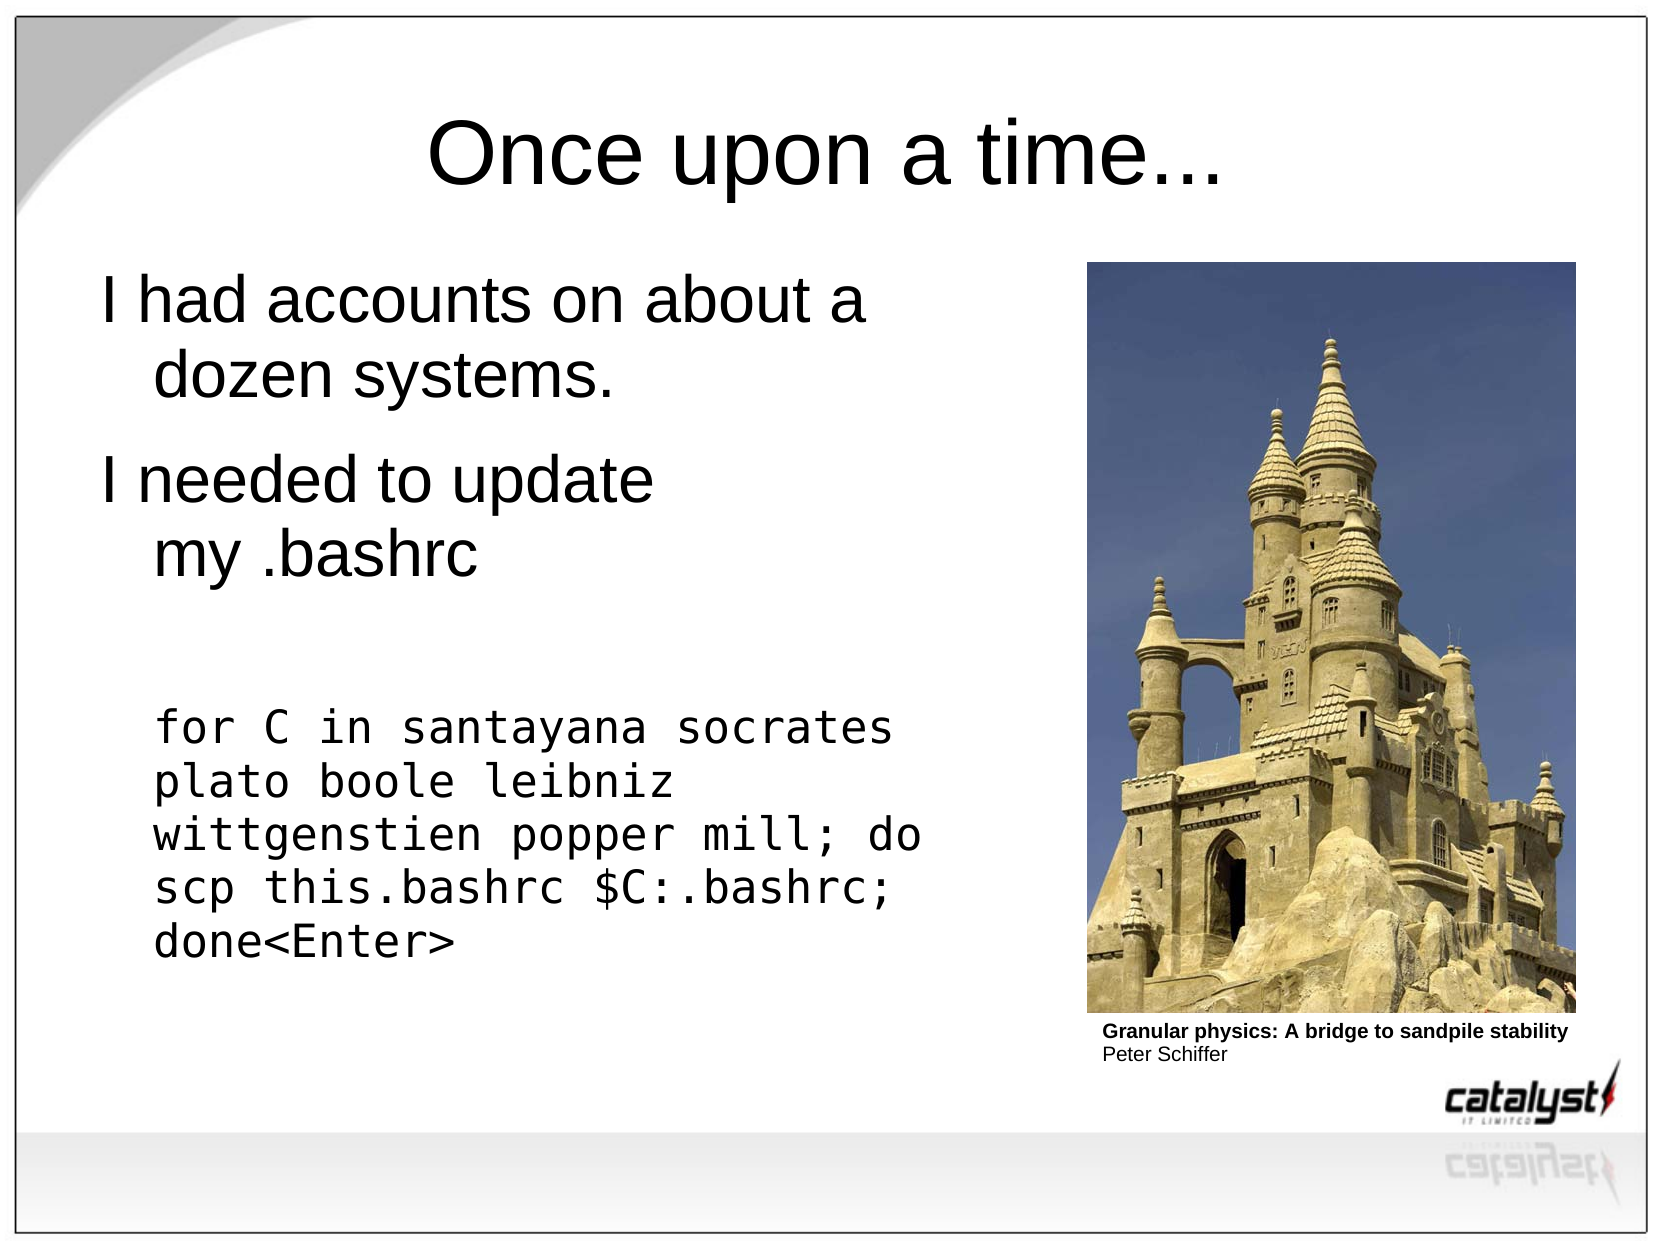

# Once upon a time...
I had accounts on about a dozen systems.
I needed to update my .bashrc
for C in santayana socrates plato boole leibniz wittgenstien popper mill; do scp this.bashrc $C:.bashrc; done<Enter>
Granular physics: A bridge to sandpile stability
Peter Schiffer